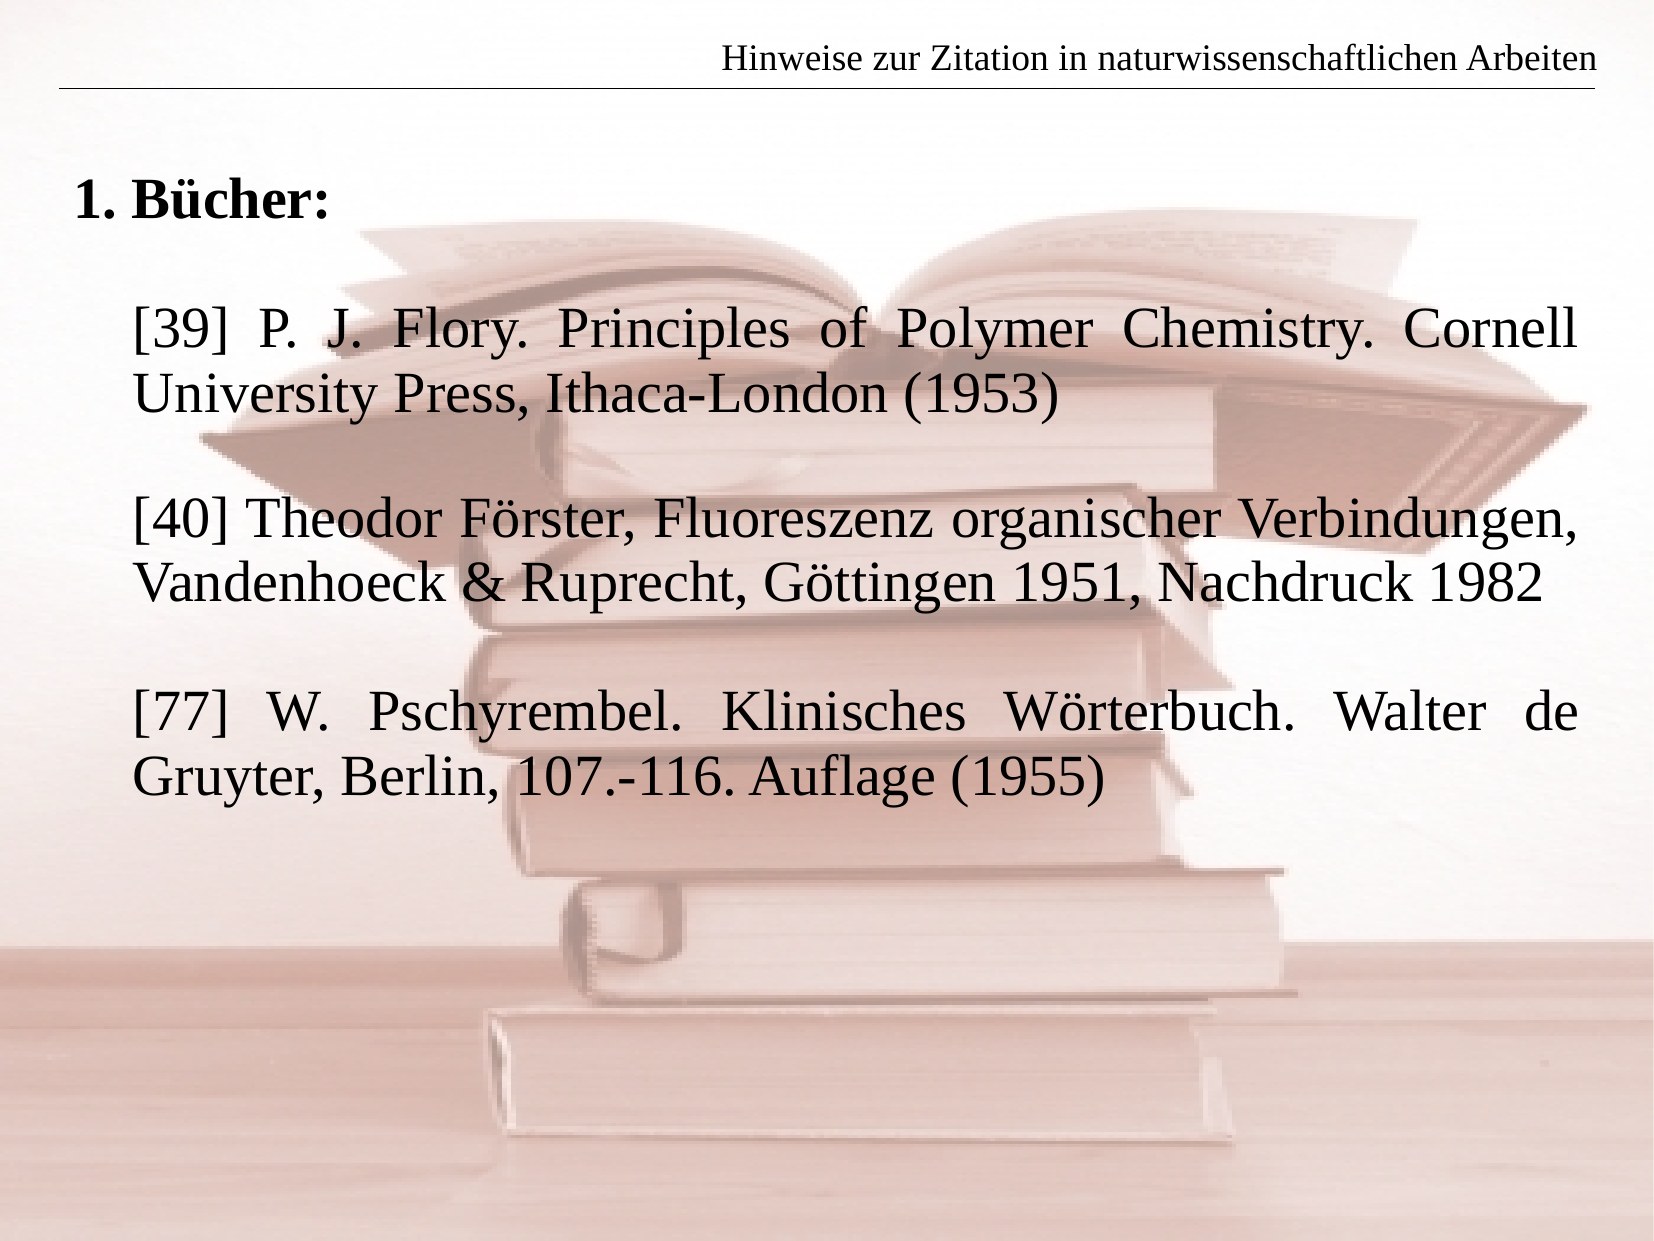

Hinweise zur Zitation in naturwissenschaftlichen Arbeiten
1. Bücher:
[39] P. J. Flory. Principles of Polymer Chemistry. Cornell University Press, Ithaca-London (1953)
[40] Theodor Förster, Fluoreszenz organischer Verbindungen, Vandenhoeck & Ruprecht, Göttingen 1951, Nachdruck 1982
[77] W. Pschyrembel. Klinisches Wörterbuch. Walter de Gruyter, Berlin, 107.-116. Auflage (1955)